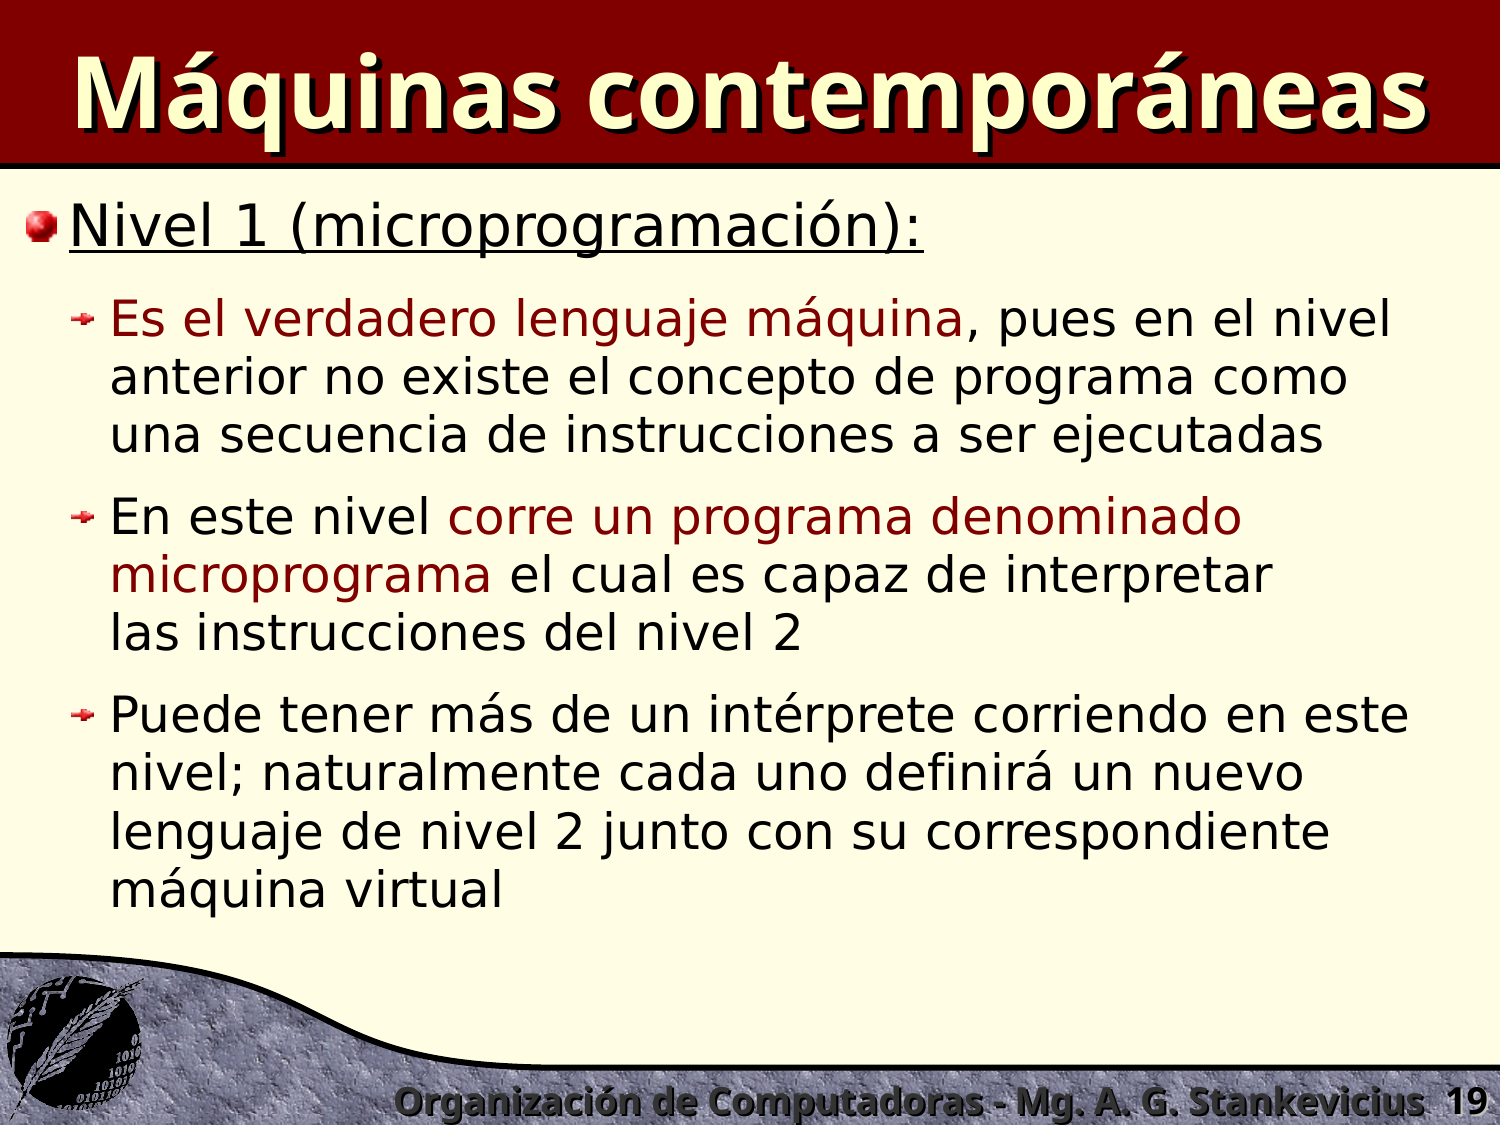

# Máquinas contemporáneas
Nivel 1 (microprogramación):
Es el verdadero lenguaje máquina, pues en el nivel anterior no existe el concepto de programa como
una secuencia de instrucciones a ser ejecutadas
En este nivel corre un programa denominado microprograma el cual es capaz de interpretar
las instrucciones del nivel 2
Puede tener más de un intérprete corriendo en este nivel; naturalmente cada uno definirá un nuevo lenguaje de nivel 2 junto con su correspondiente
máquina virtual
19